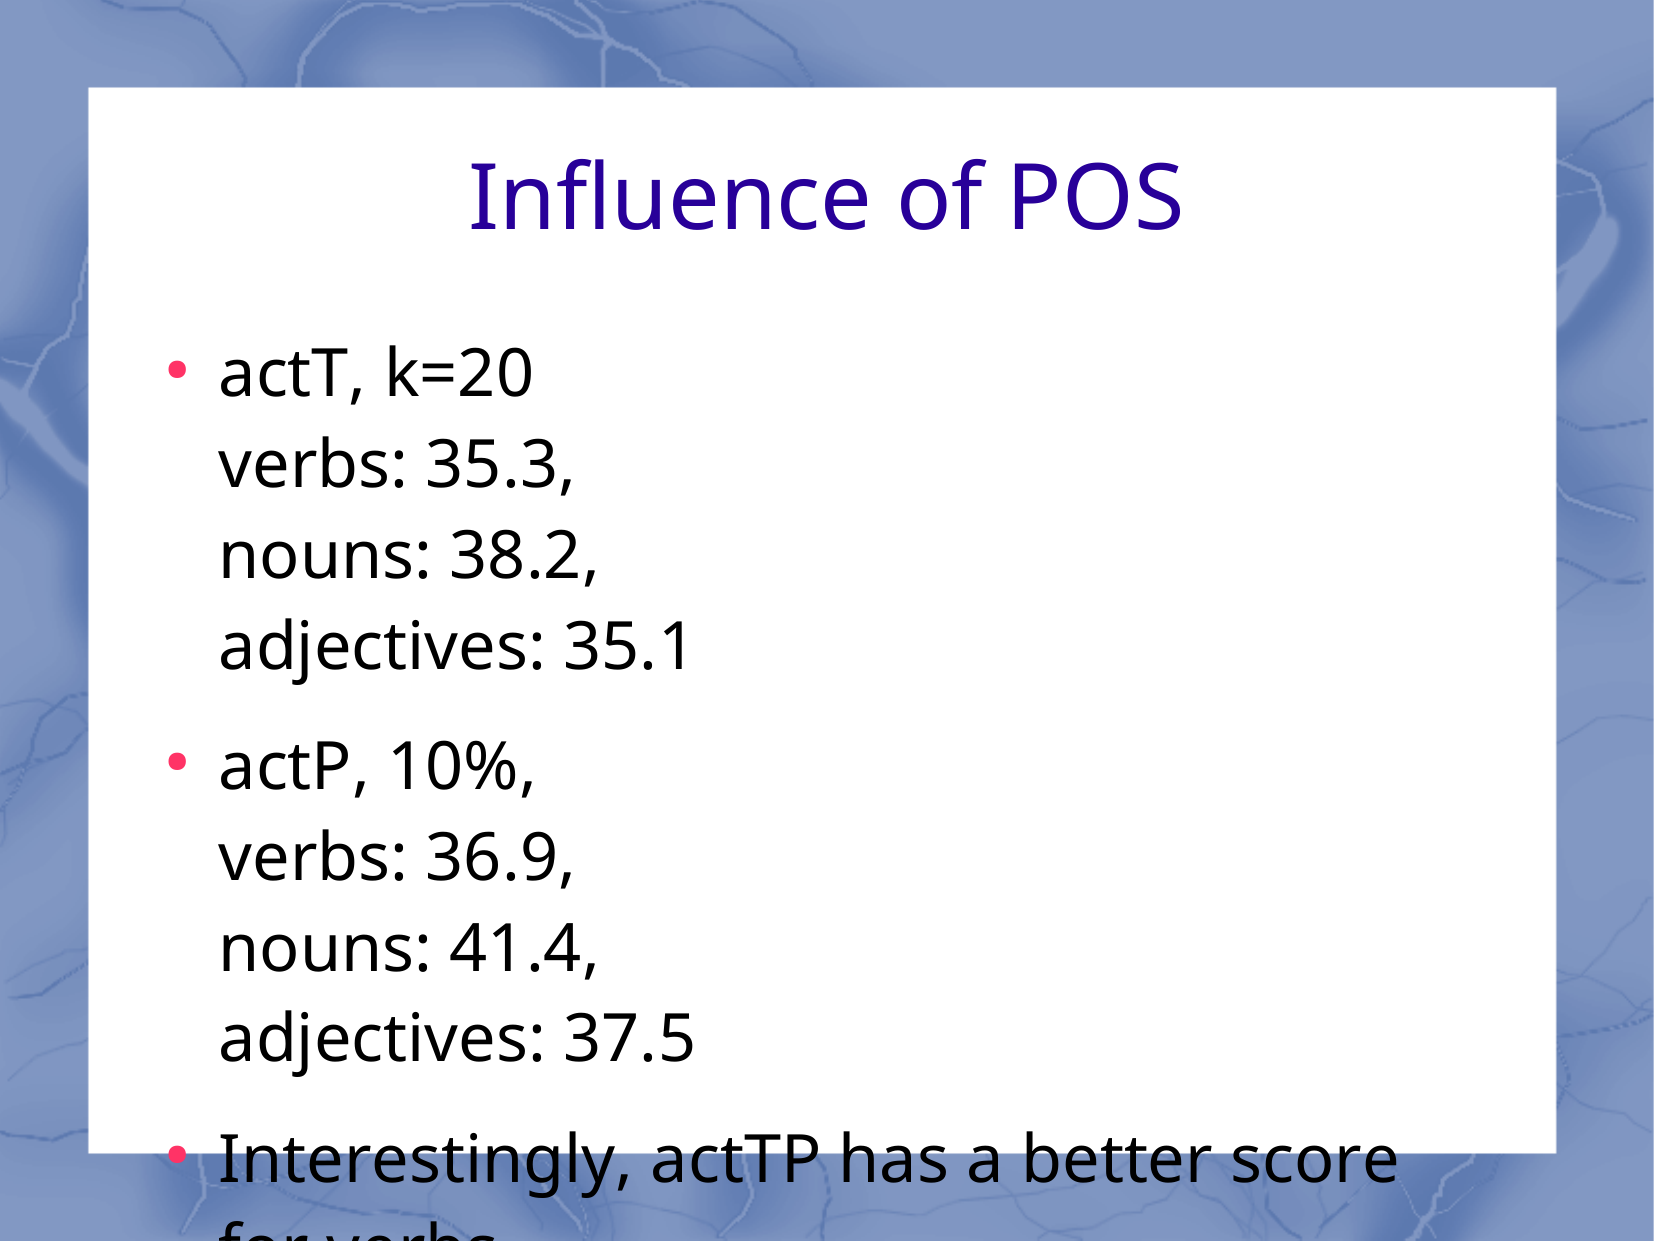

# Influence of POS
actT, k=20
verbs: 35.3,
nouns: 38.2,
adjectives: 35.1
actP, 10%,
verbs: 36.9,
nouns: 41.4,
adjectives: 37.5
Interestingly, actTP has a better score for verbs